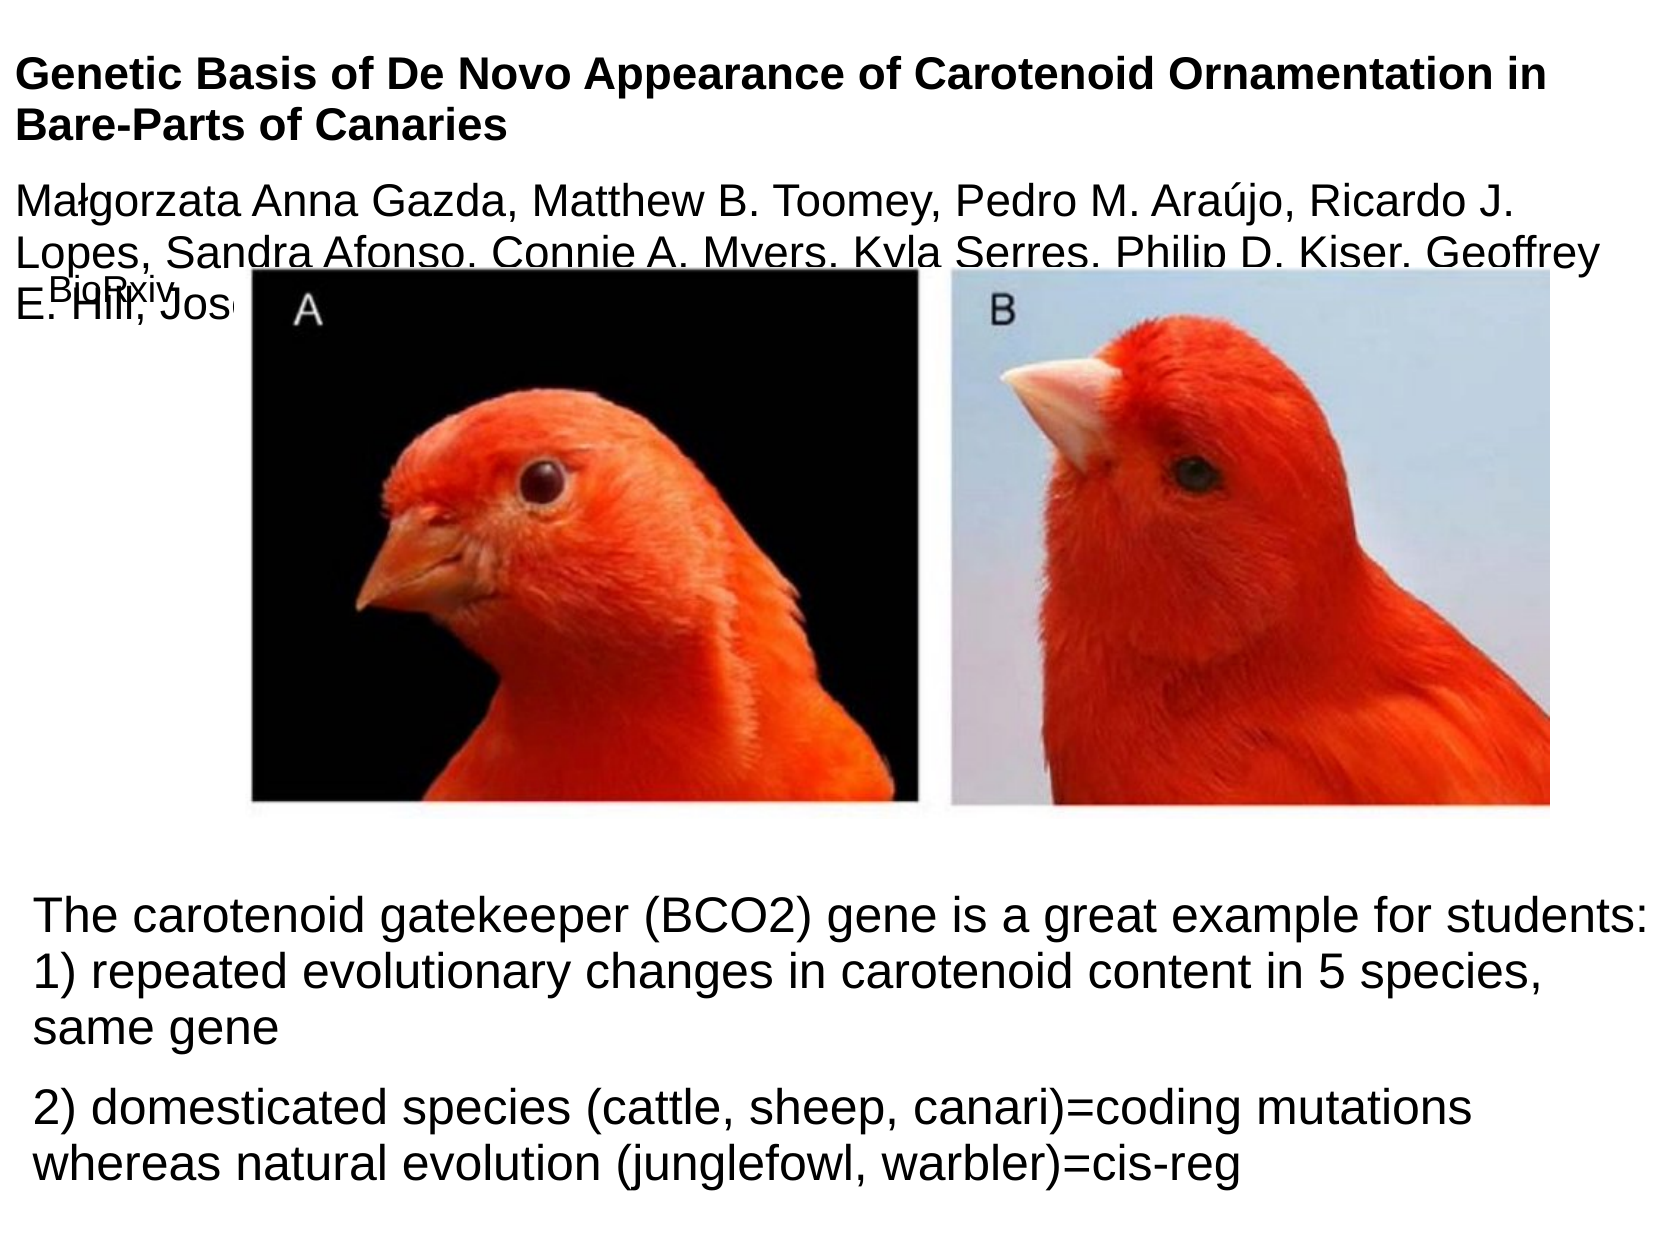

Genetic Basis of De Novo Appearance of Carotenoid Ornamentation in Bare-Parts of Canaries
Małgorzata Anna Gazda, Matthew B. Toomey, Pedro M. Araújo, Ricardo J. Lopes, Sandra Afonso, Connie A. Myers, Kyla Serres, Philip D. Kiser, Geoffrey E. Hill, Joseph C. Corbo, Miguel Carneiro
BioRxiv
The carotenoid gatekeeper (BCO2) gene is a great example for students: 1) repeated evolutionary changes in carotenoid content in 5 species, same gene
2) domesticated species (cattle, sheep, canari)=coding mutations whereas natural evolution (junglefowl, warbler)=cis-reg